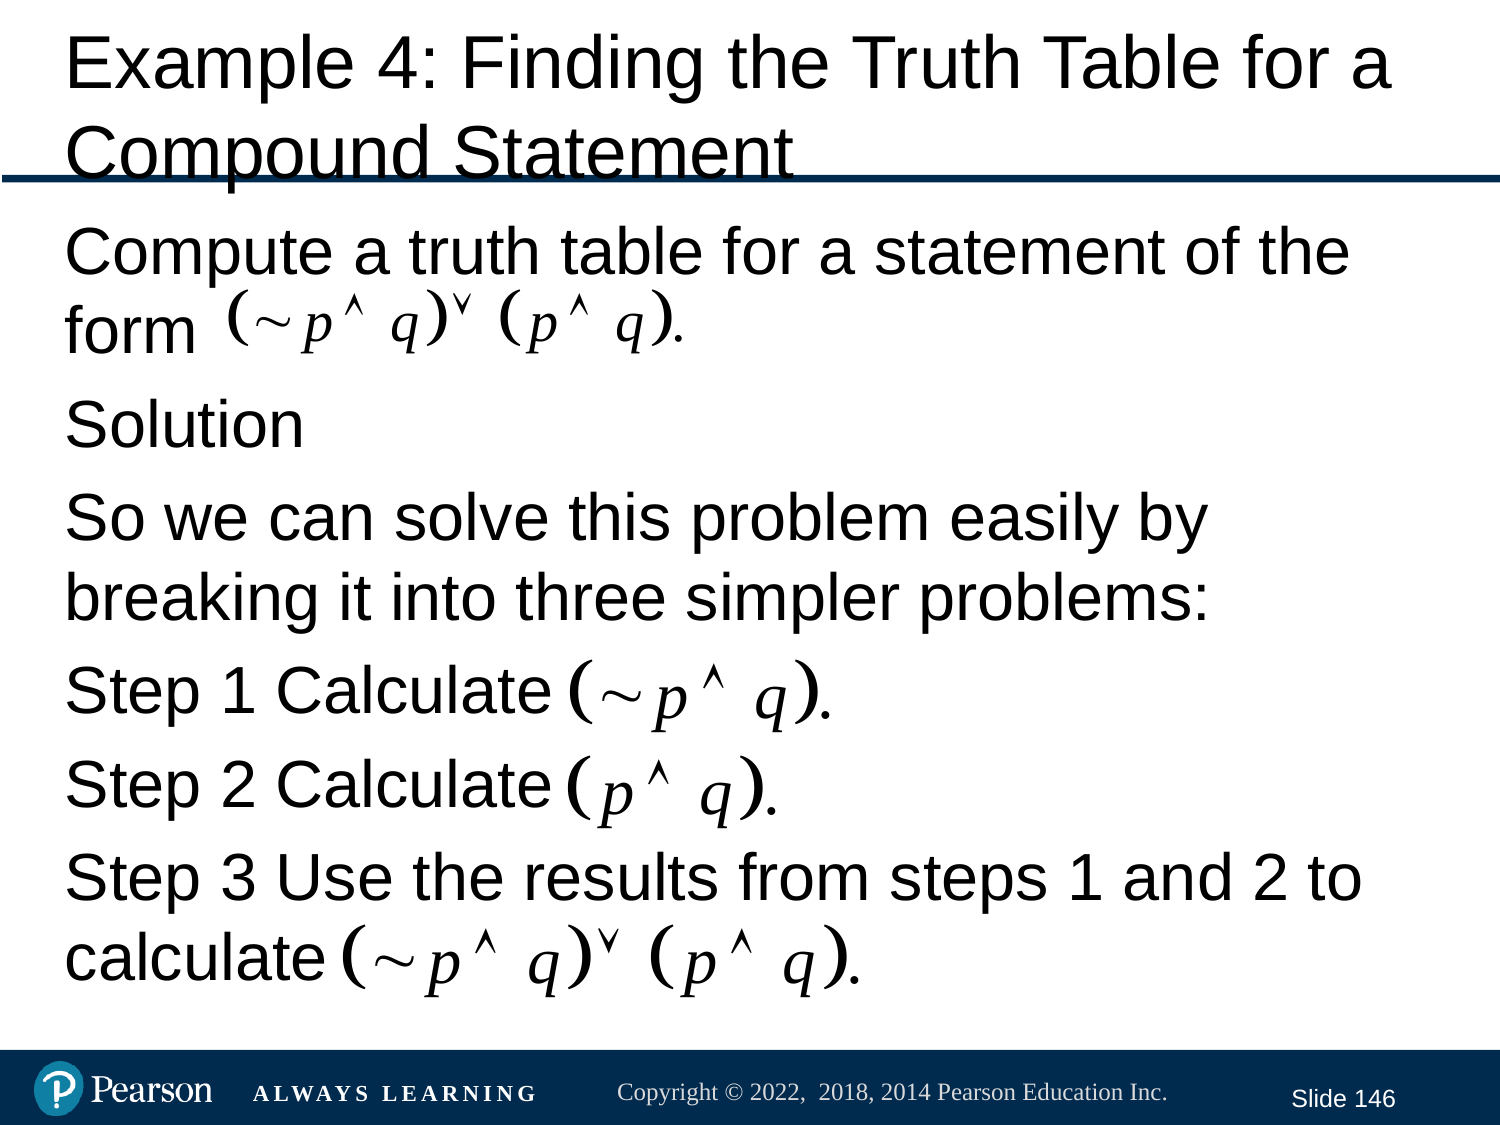

# Example 4: Finding the Truth Table for a Compound Statement
Compute a truth table for a statement of the form
Solution
So we can solve this problem easily by breaking it into three simpler problems:
Step 1 Calculate
Step 2 Calculate
Step 3 Use the results from steps 1 and 2 to calculate